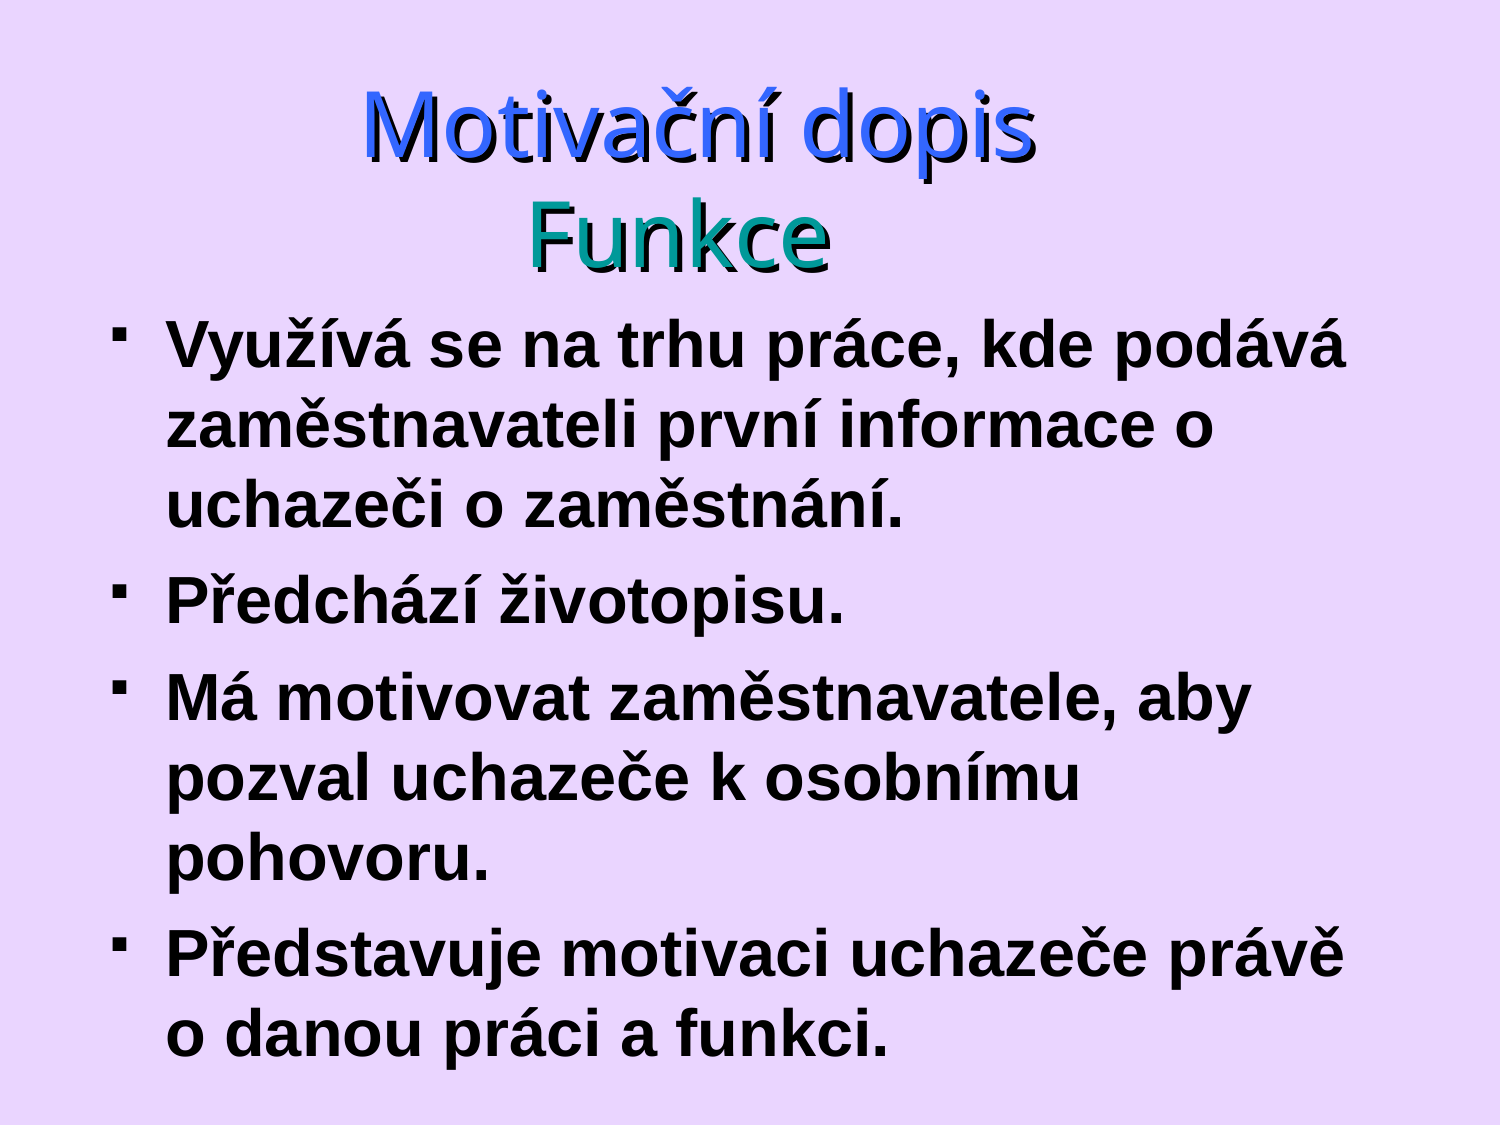

# Motivační dopis Funkce
Využívá se na trhu práce, kde podává zaměstnavateli první informace o uchazeči o zaměstnání.
Předchází životopisu.
Má motivovat zaměstnavatele, aby pozval uchazeče k osobnímu pohovoru.
Představuje motivaci uchazeče právě o danou práci a funkci.